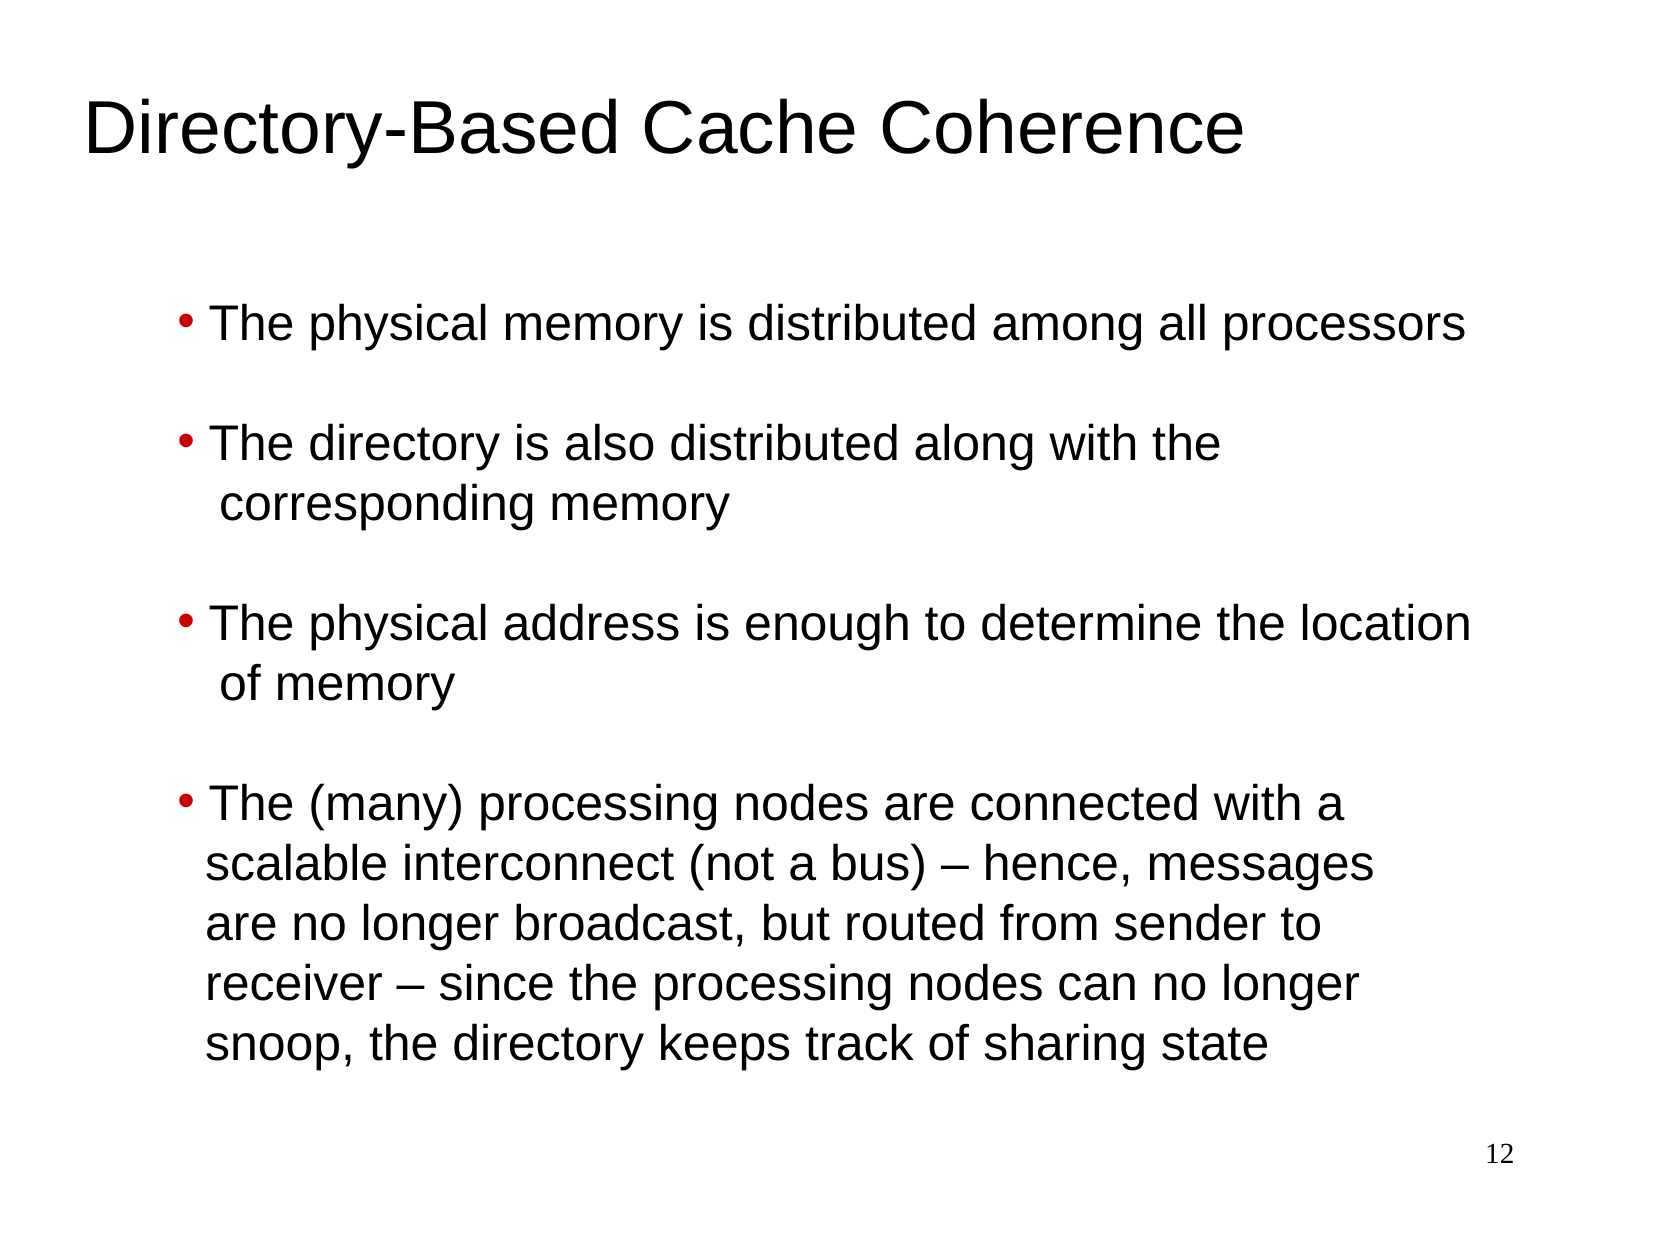

Directory-Based Cache Coherence
 The physical memory is distributed among all processors
 The directory is also distributed along with the
 corresponding memory
 The physical address is enough to determine the location
 of memory
 The (many) processing nodes are connected with a
 scalable interconnect (not a bus) – hence, messages
 are no longer broadcast, but routed from sender to
 receiver – since the processing nodes can no longer
 snoop, the directory keeps track of sharing state